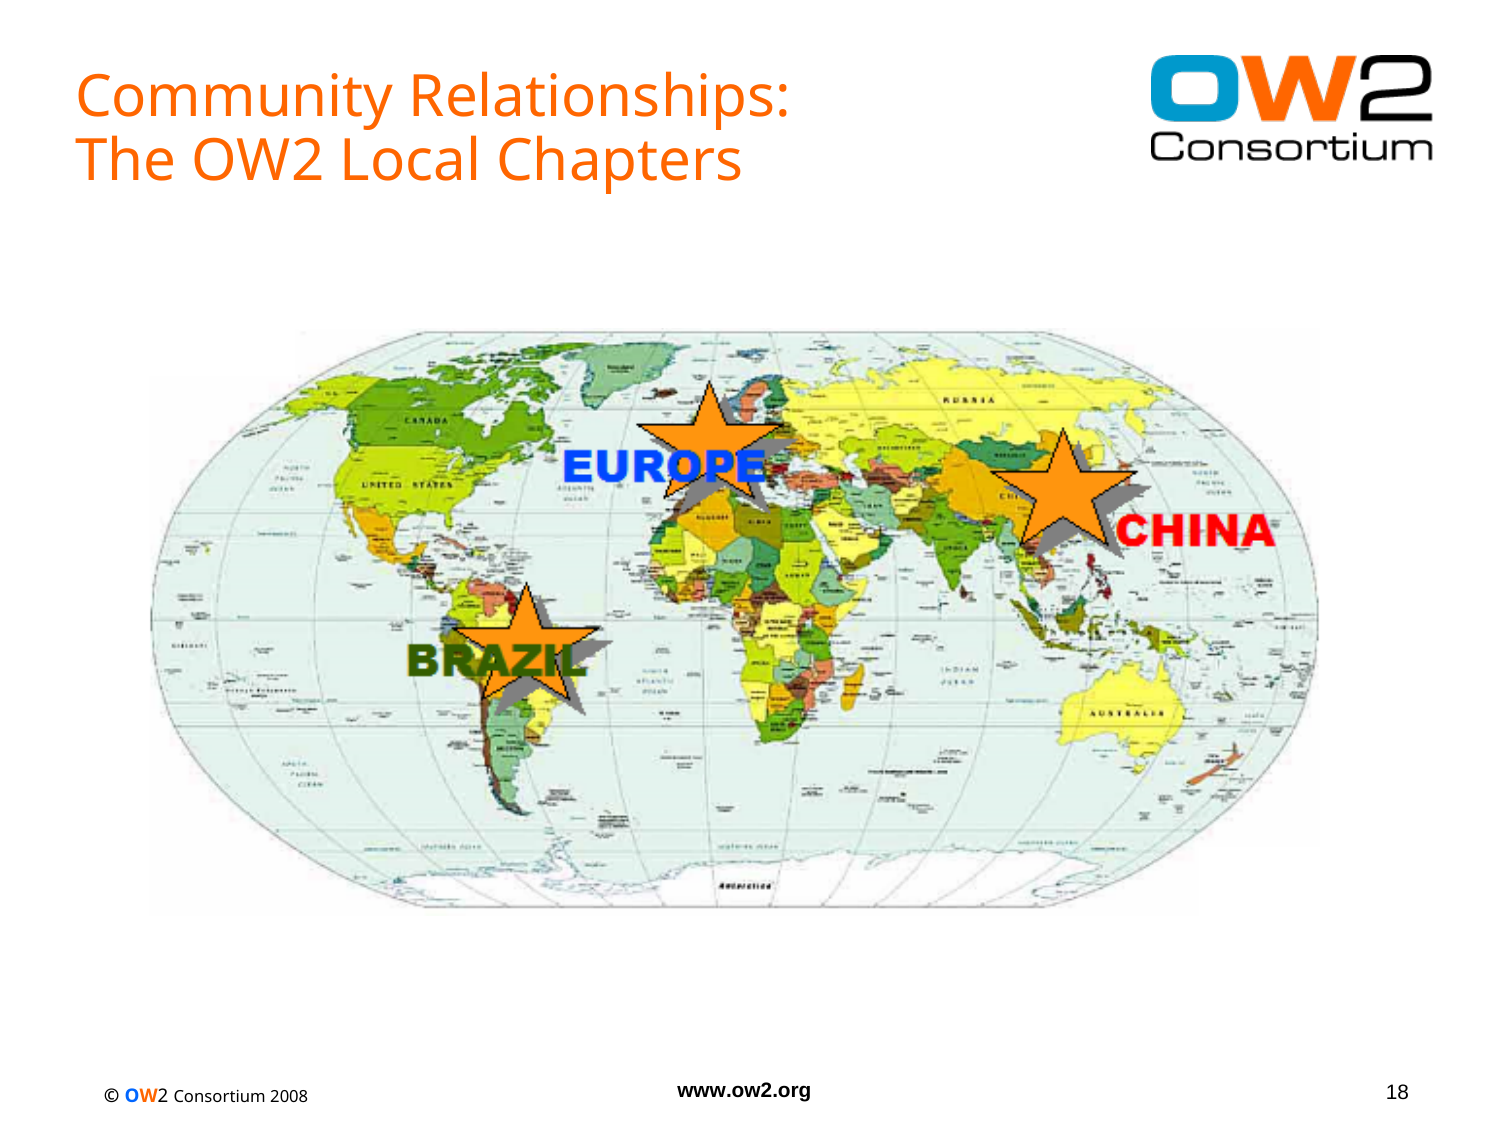

# Community Relationships: The OW2 Local Chapters
18